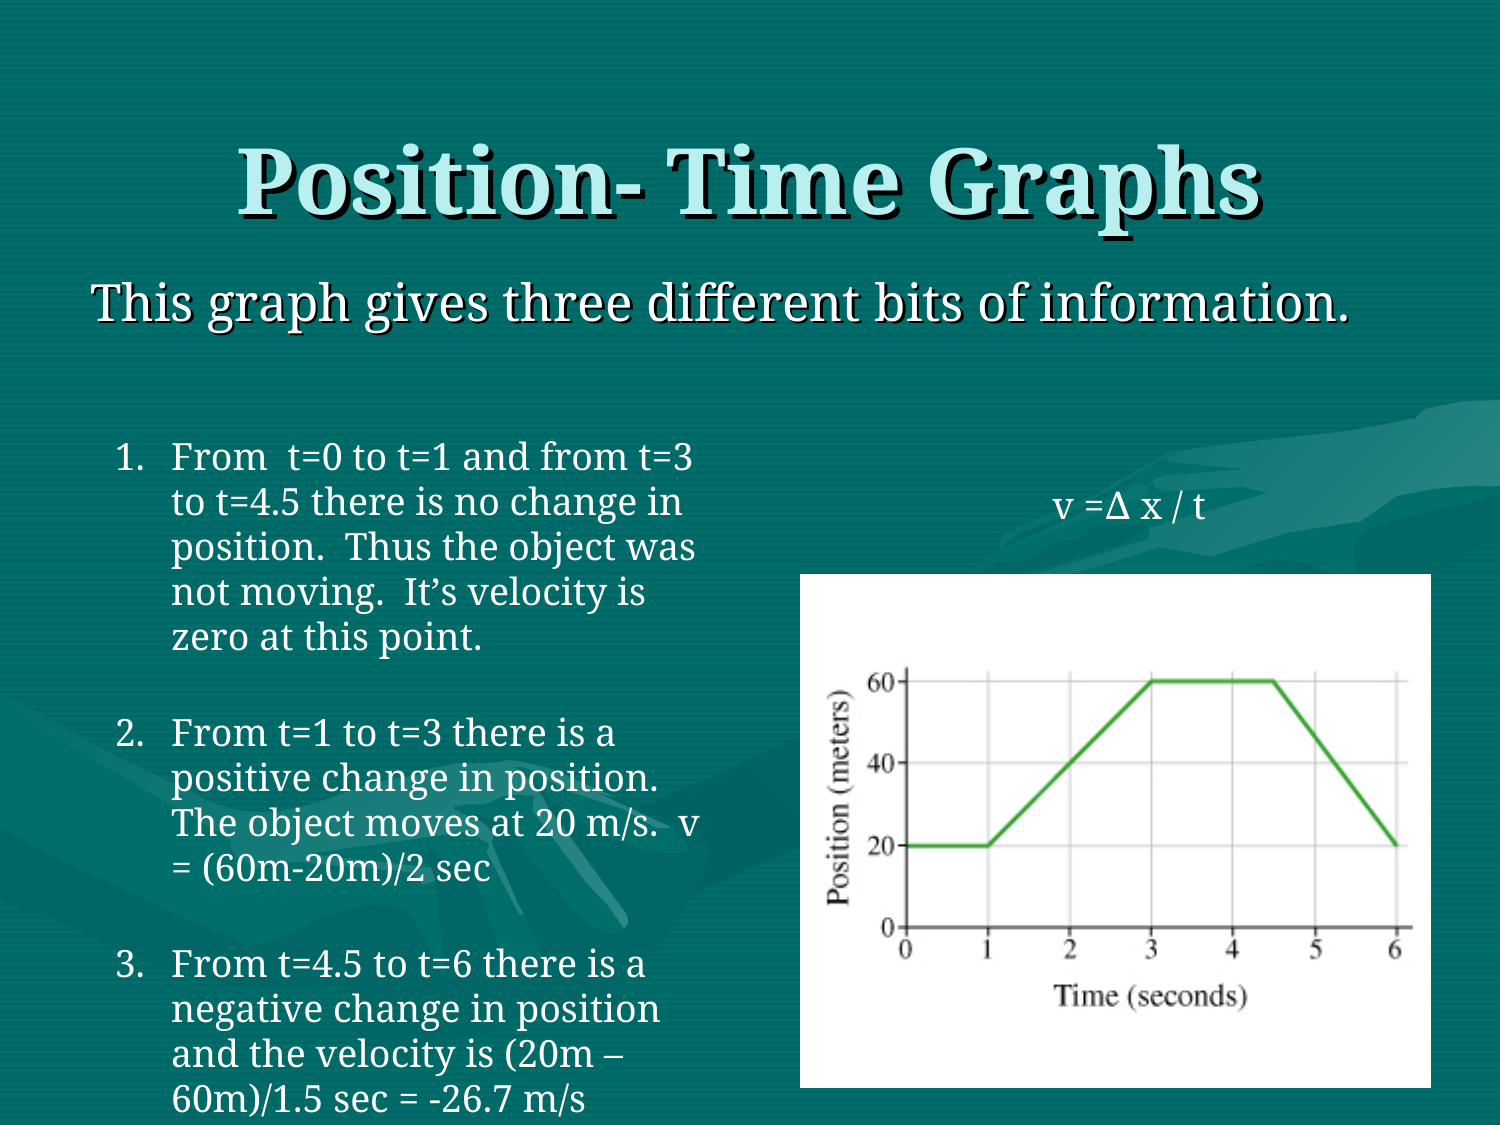

# Position- Time Graphs
This graph gives three different bits of information.
From t=0 to t=1 and from t=3 to t=4.5 there is no change in position. Thus the object was not moving. It’s velocity is zero at this point.
From t=1 to t=3 there is a positive change in position. The object moves at 20 m/s. v = (60m-20m)/2 sec
From t=4.5 to t=6 there is a negative change in position and the velocity is (20m – 60m)/1.5 sec = -26.7 m/s
v =∆ x / t